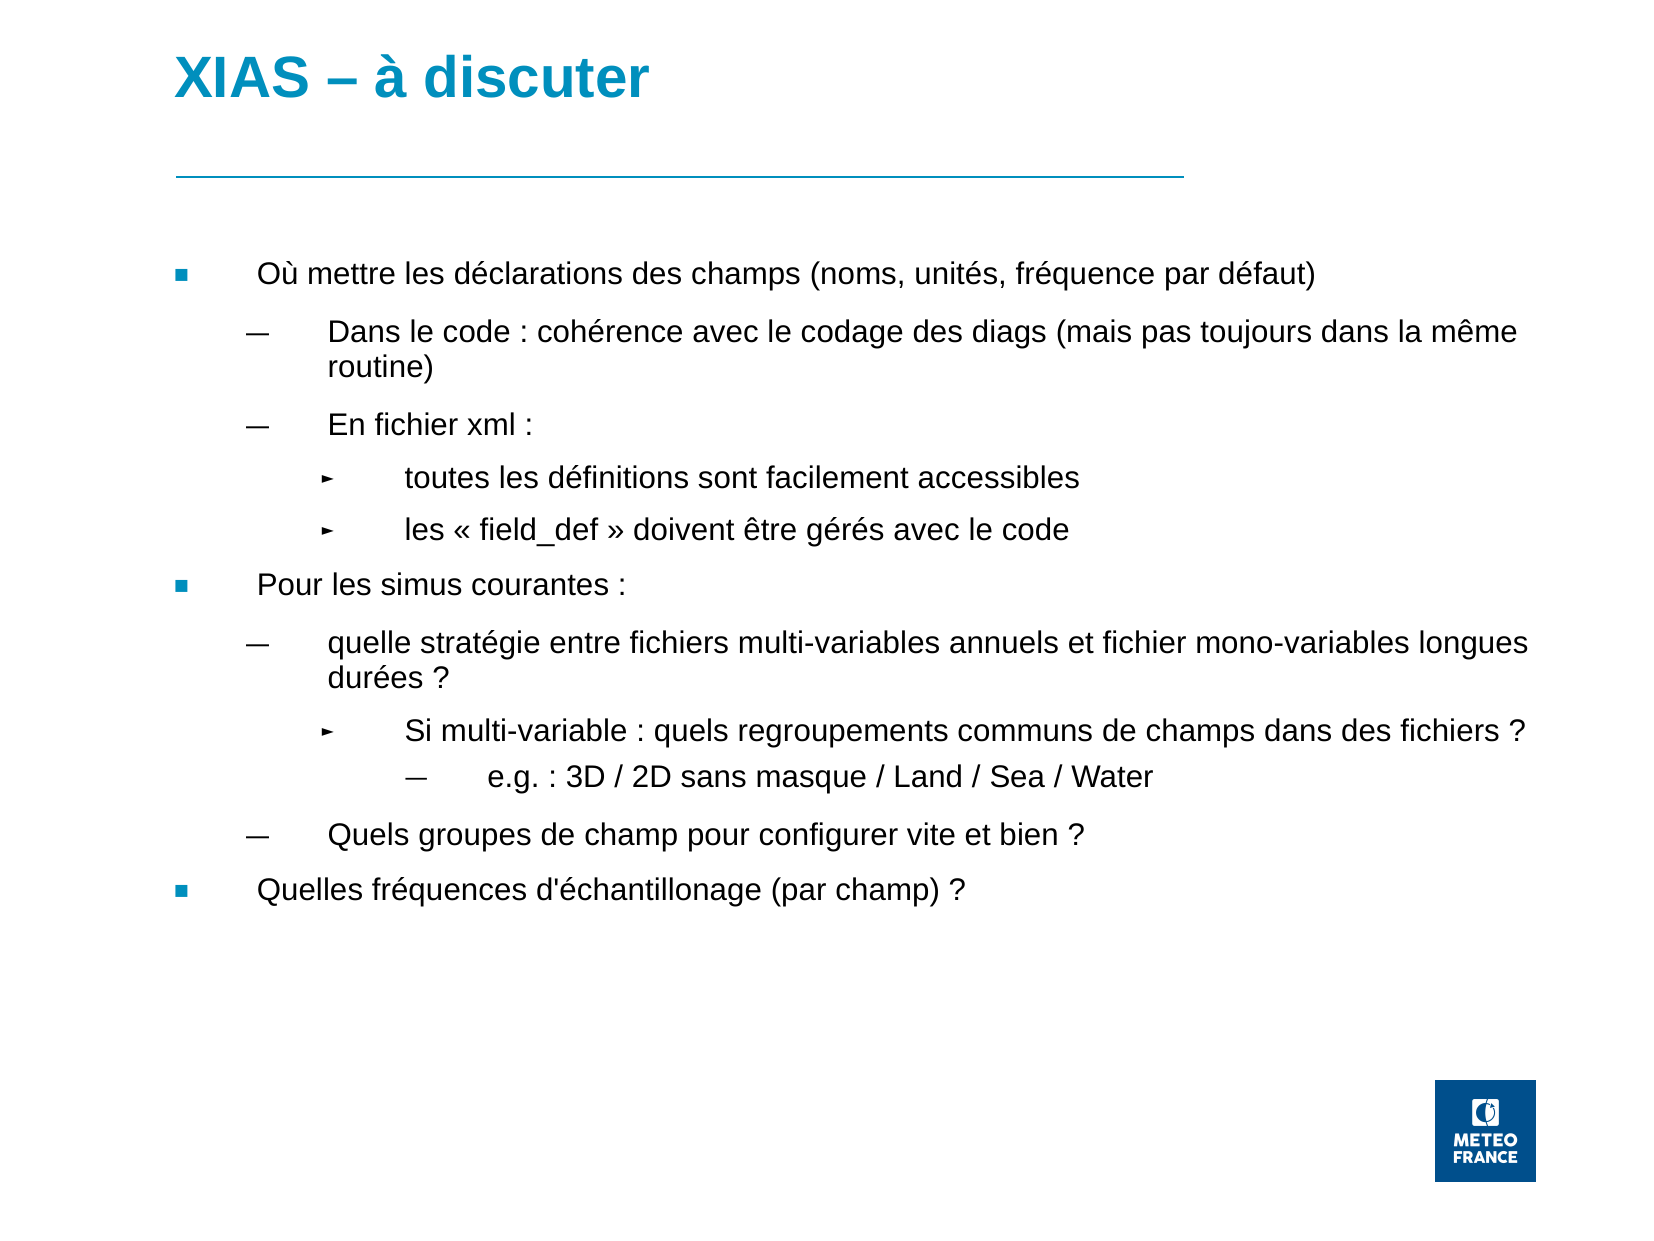

# XIAS – à discuter
Où mettre les déclarations des champs (noms, unités, fréquence par défaut)
Dans le code : cohérence avec le codage des diags (mais pas toujours dans la même routine)
En fichier xml :
toutes les définitions sont facilement accessibles
les « field_def » doivent être gérés avec le code
Pour les simus courantes :
quelle stratégie entre fichiers multi-variables annuels et fichier mono-variables longues durées ?
Si multi-variable : quels regroupements communs de champs dans des fichiers ?
e.g. : 3D / 2D sans masque / Land / Sea / Water
Quels groupes de champ pour configurer vite et bien ?
Quelles fréquences d'échantillonage (par champ) ?